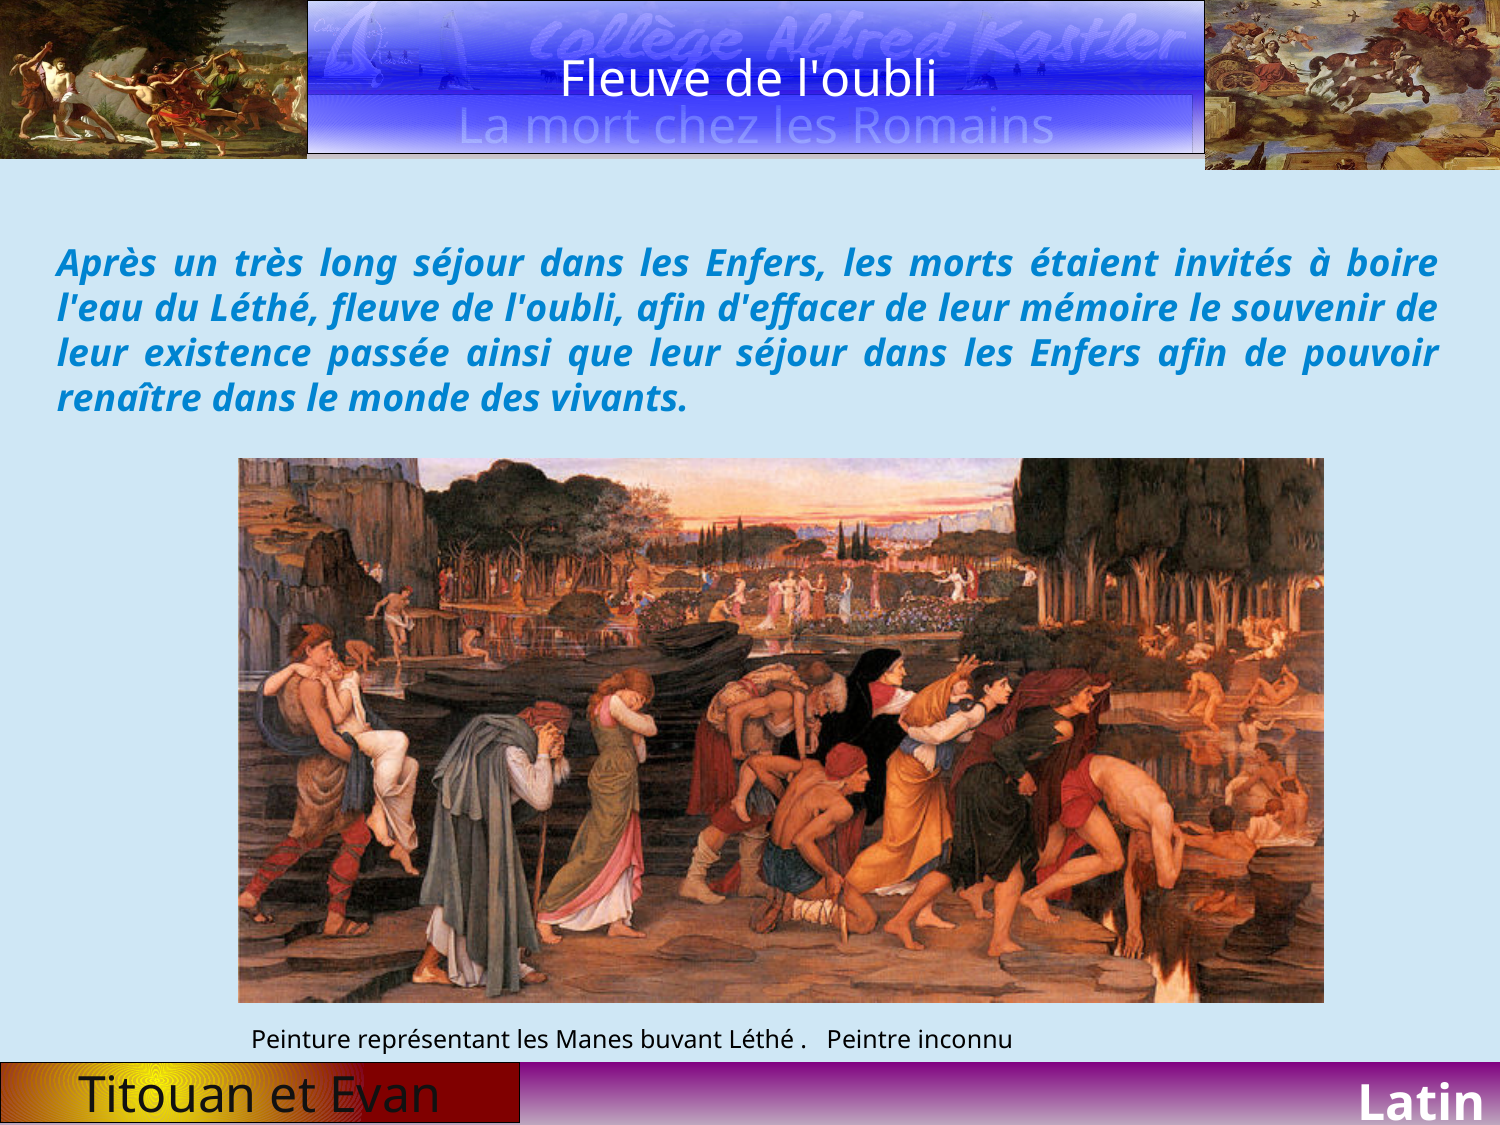

Fleuve de l'oubli
La mort chez les Romains
 La mort chez les Romains
Après un très long séjour dans les Enfers, les morts étaient invités à boire l'eau du Léthé, fleuve de l'oubli, afin d'effacer de leur mémoire le souvenir de leur existence passée ainsi que leur séjour dans les Enfers afin de pouvoir renaître dans le monde des vivants.
Peinture représentant les Manes buvant Léthé . Peintre inconnu
Titouan et Evan